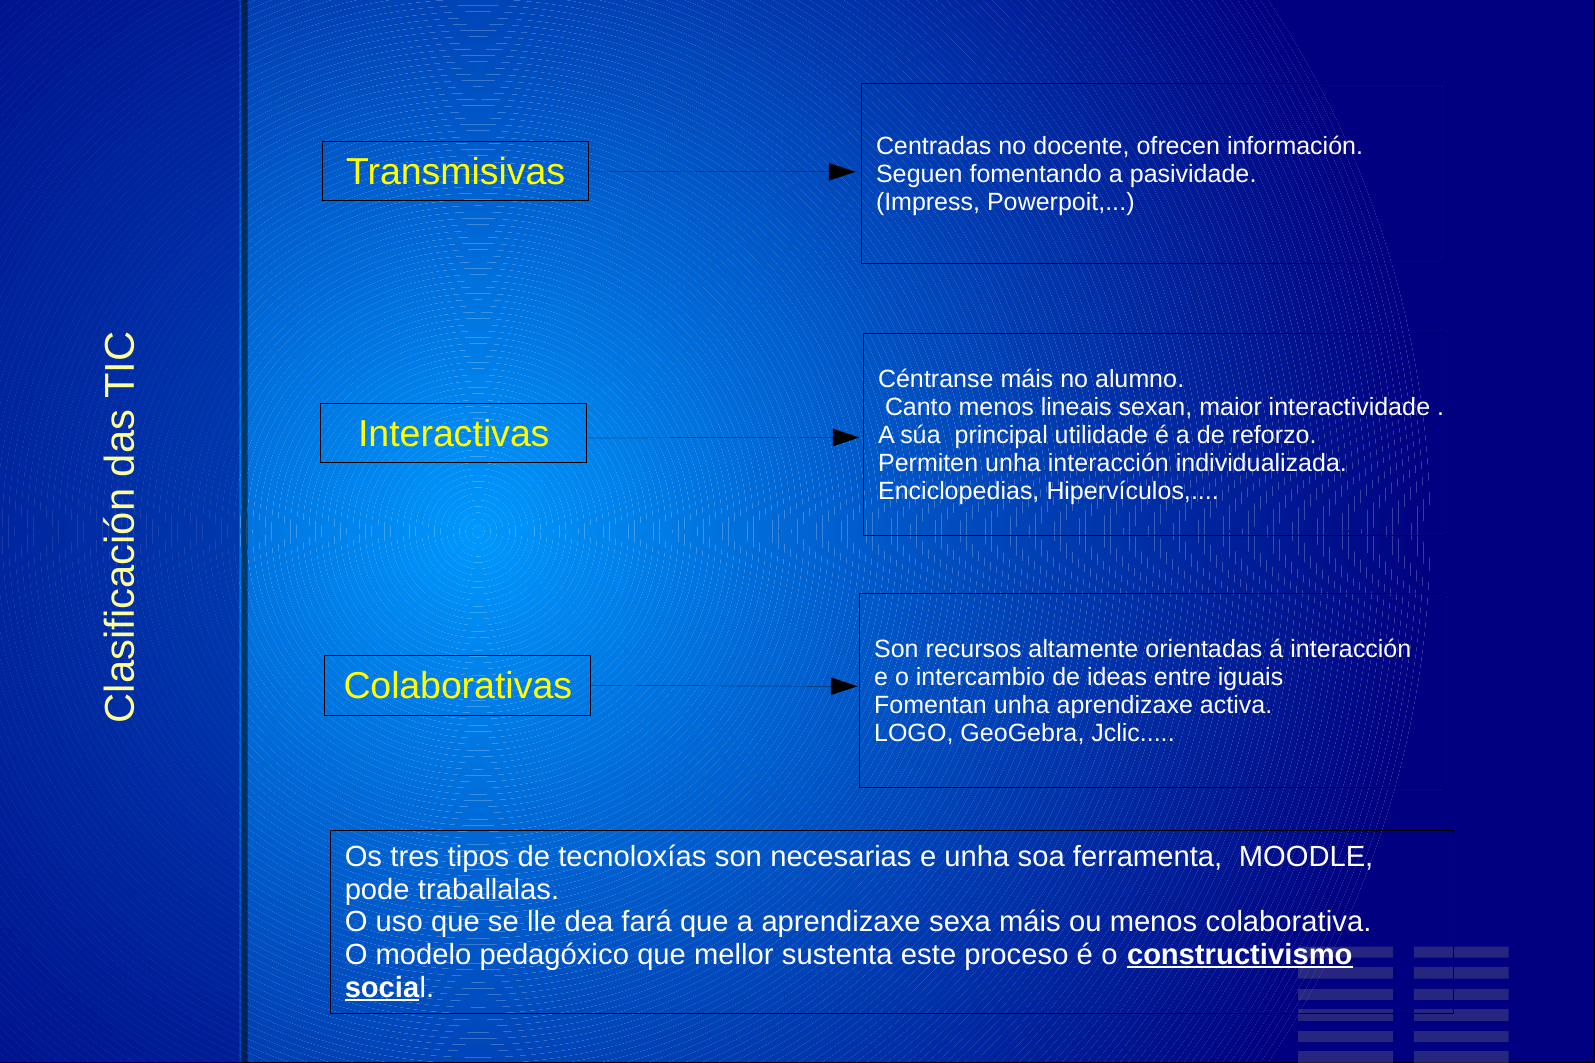

Centradas no docente, ofrecen información.
Seguen fomentando a pasividade.
(Impress, Powerpoit,...)
Transmisivas
Céntranse máis no alumno.
 Canto menos lineais sexan, maior interactividade .
A súa principal utilidade é a de reforzo.
Permiten unha interacción individualizada.
Enciclopedias, Hipervículos,....
Interactivas
Clasificación das TIC
Son recursos altamente orientadas á interacción
e o intercambio de ideas entre iguais
Fomentan unha aprendizaxe activa.
LOGO, GeoGebra, Jclic.....
Colaborativas
Os tres tipos de tecnoloxías son necesarias e unha soa ferramenta, MOODLE, pode traballalas.
O uso que se lle dea fará que a aprendizaxe sexa máis ou menos colaborativa.
O modelo pedagóxico que mellor sustenta este proceso é o constructivismo social.